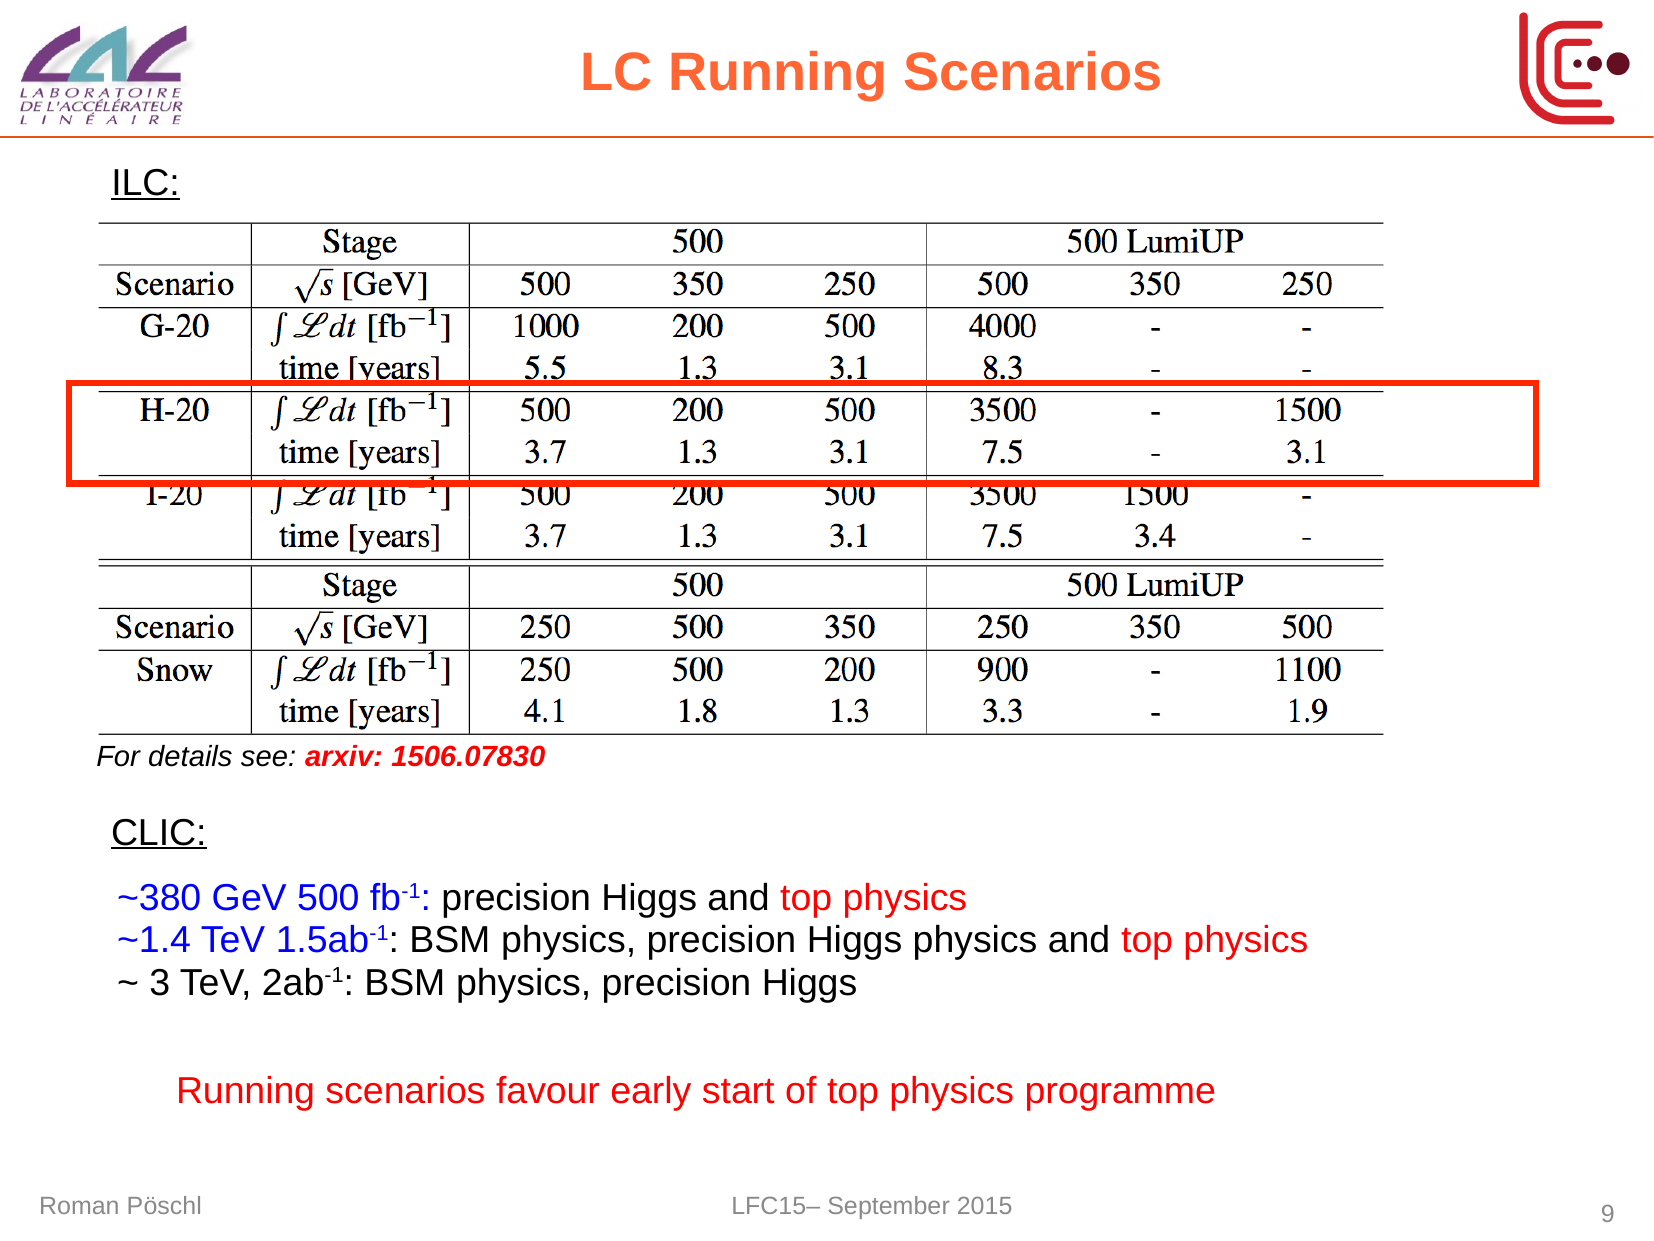

# LC Running Scenarios
ILC:
For details see: arxiv: 1506.07830
CLIC:
~380 GeV 500 fb-1: precision Higgs and top physics
~1.4 TeV 1.5ab-1: BSM physics, precision Higgs physics and top physics
~ 3 TeV, 2ab-1: BSM physics, precision Higgs
Running scenarios favour early start of top physics programme